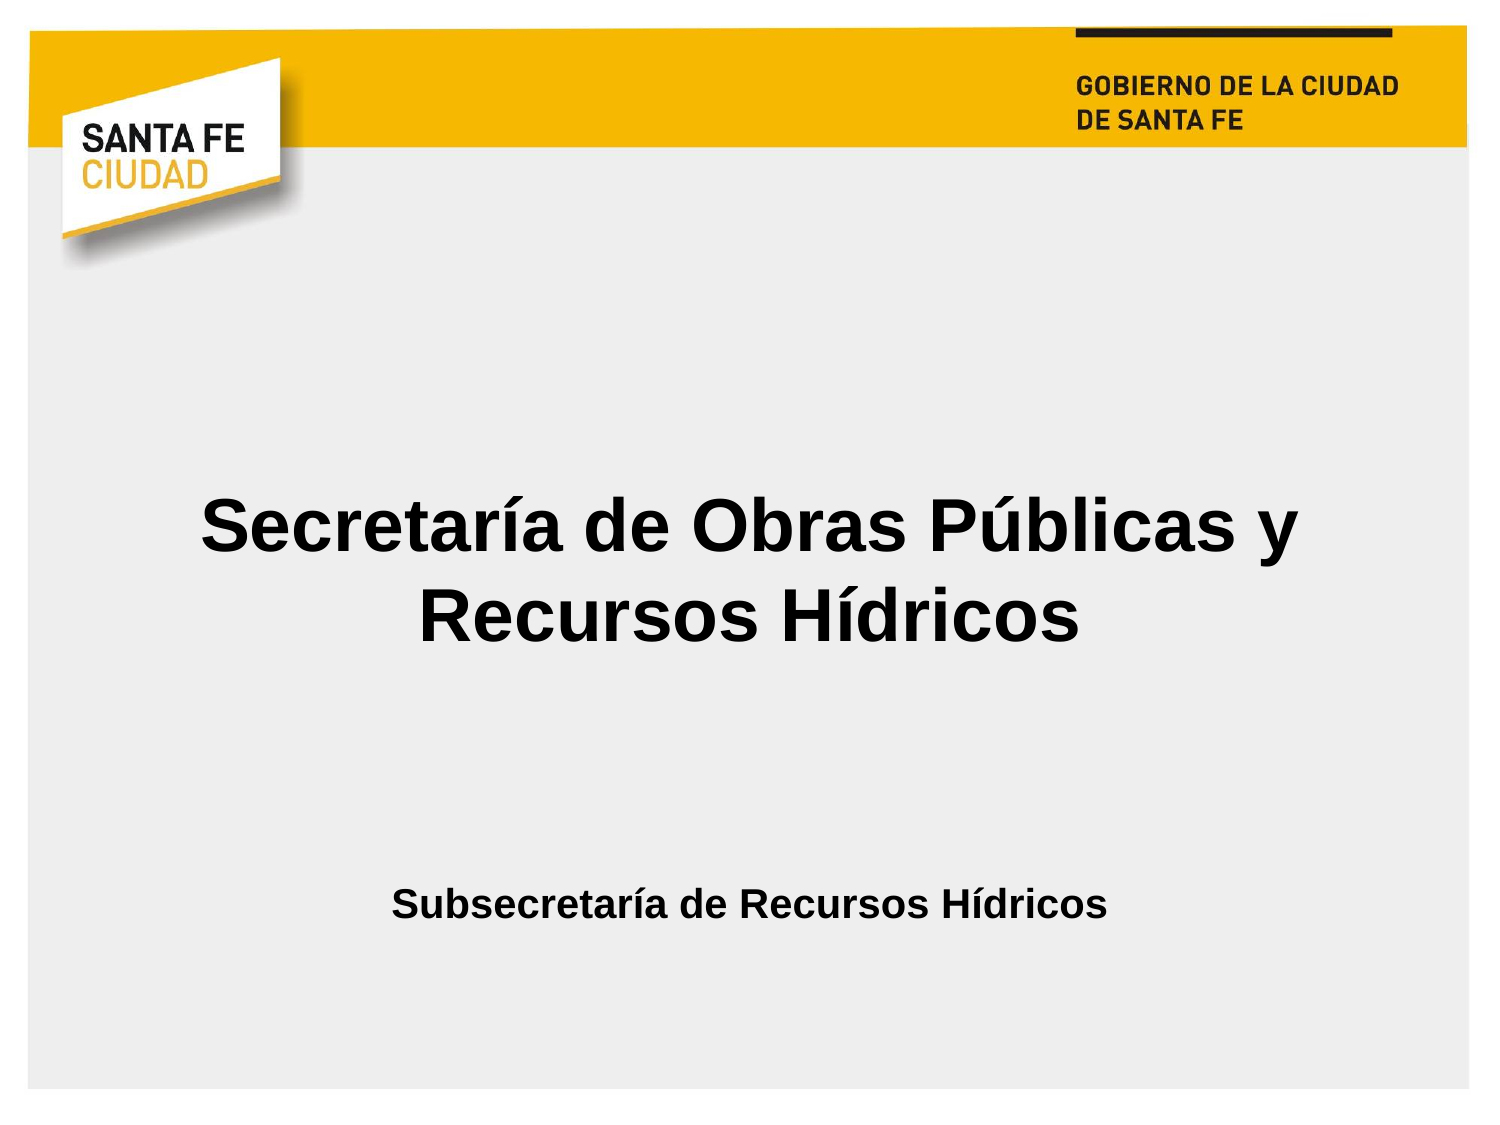

Secretaría de Obras Públicas y Recursos Hídricos
Subsecretaría de Recursos Hídricos